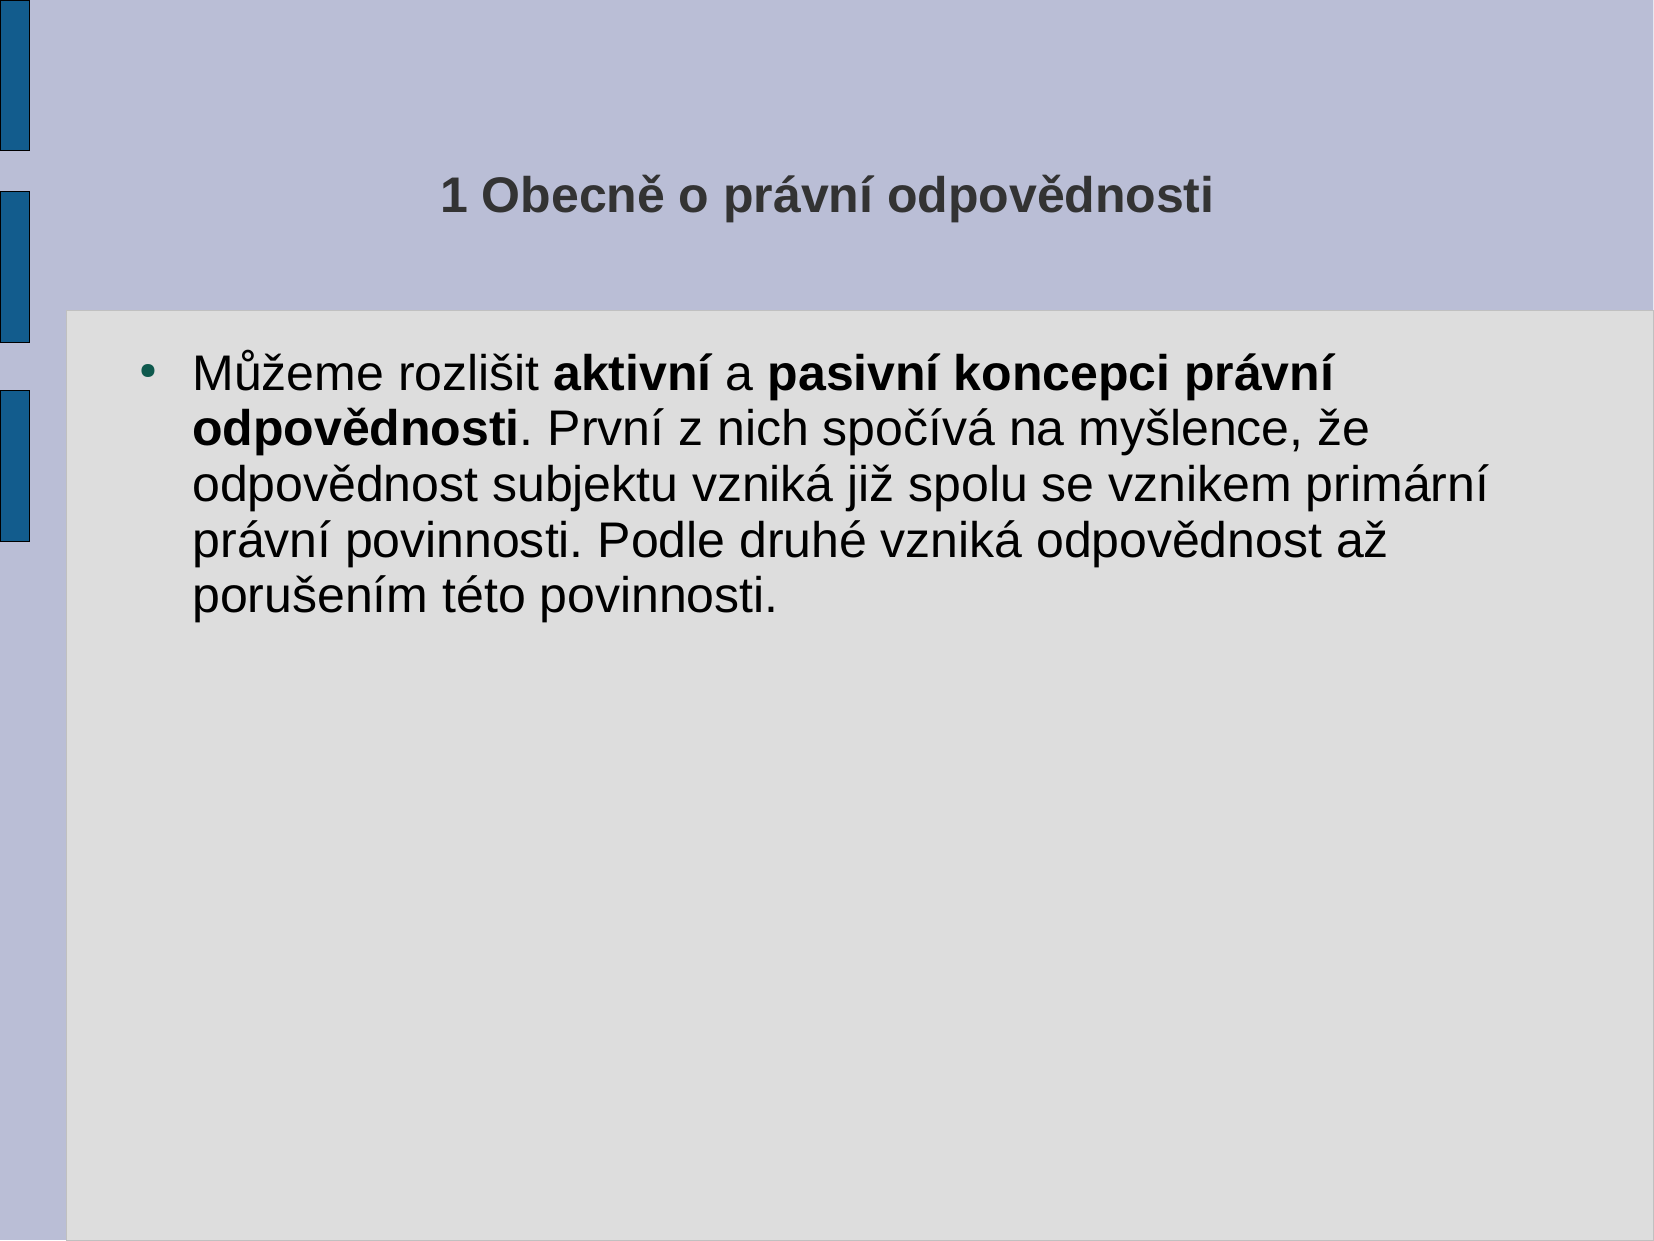

# 1 Obecně o právní odpovědnosti
Můžeme rozlišit aktivní a pasivní koncepci právní odpovědnosti. První z nich spočívá na myšlence, že odpovědnost subjektu vzniká již spolu se vznikem primární právní povinnosti. Podle druhé vzniká odpovědnost až porušením této povinnosti.